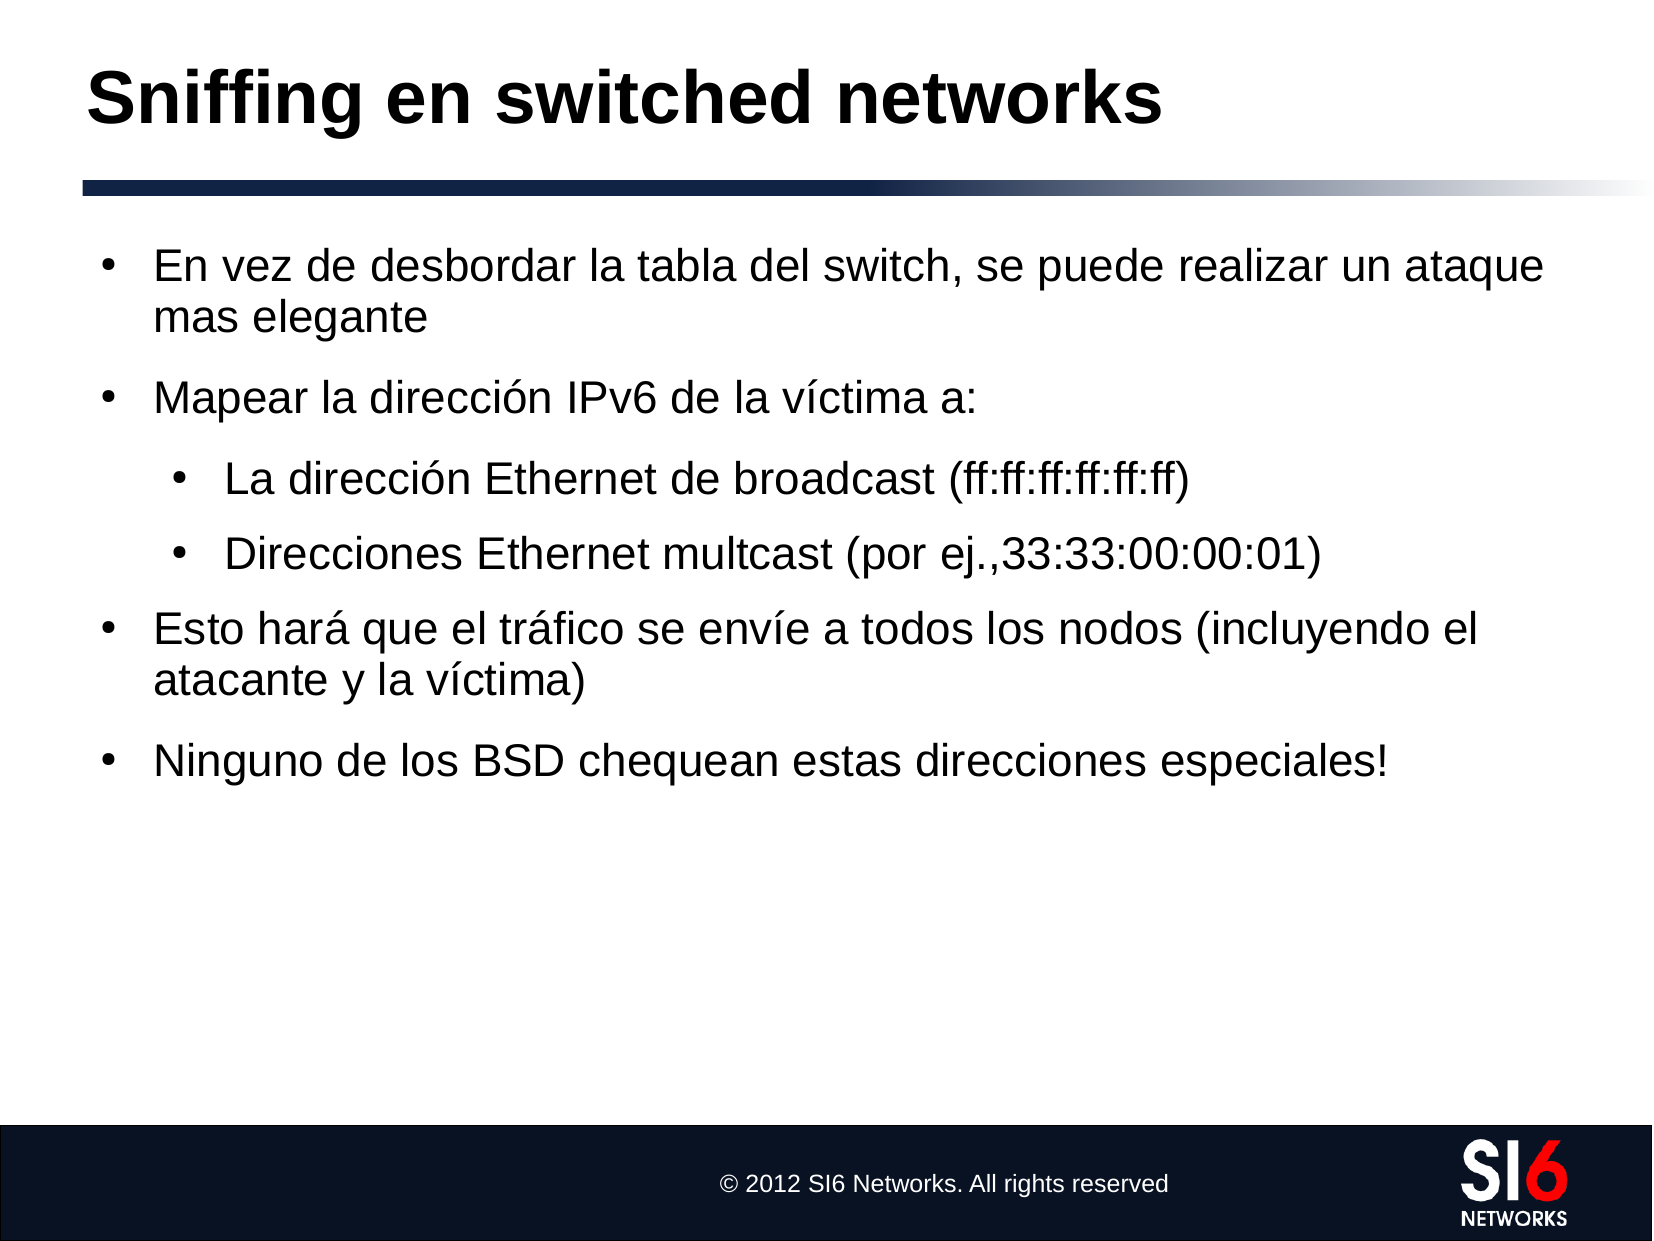

# Sniffing en switched networks
En vez de desbordar la tabla del switch, se puede realizar un ataque mas elegante
Mapear la dirección IPv6 de la víctima a:
La dirección Ethernet de broadcast (ff:ff:ff:ff:ff:ff)
Direcciones Ethernet multcast (por ej.,33:33:00:00:01)
Esto hará que el tráfico se envíe a todos los nodos (incluyendo el atacante y la víctima)
Ninguno de los BSD chequean estas direcciones especiales!